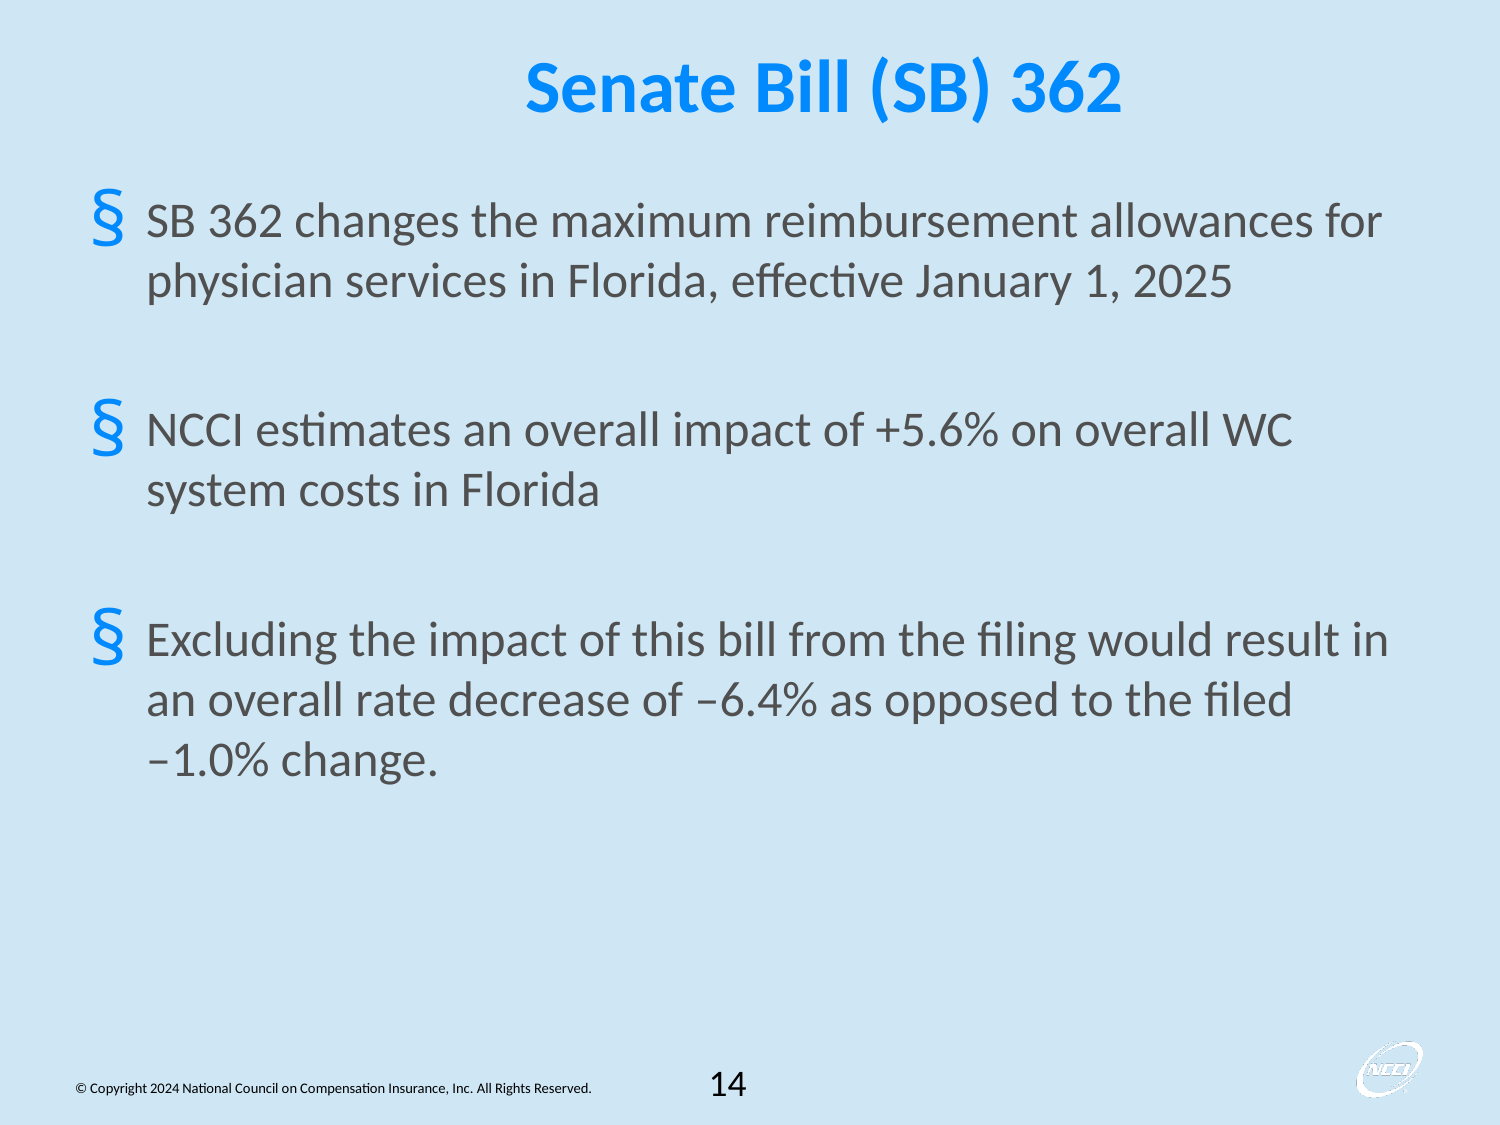

# Senate Bill (SB) 362
SB 362 changes the maximum reimbursement allowances for physician services in Florida, effective January 1, 2025
NCCI estimates an overall impact of +5.6% on overall WC system costs in Florida
Excluding the impact of this bill from the filing would result in an overall rate decrease of –6.4% as opposed to the filed
–1.0% change.